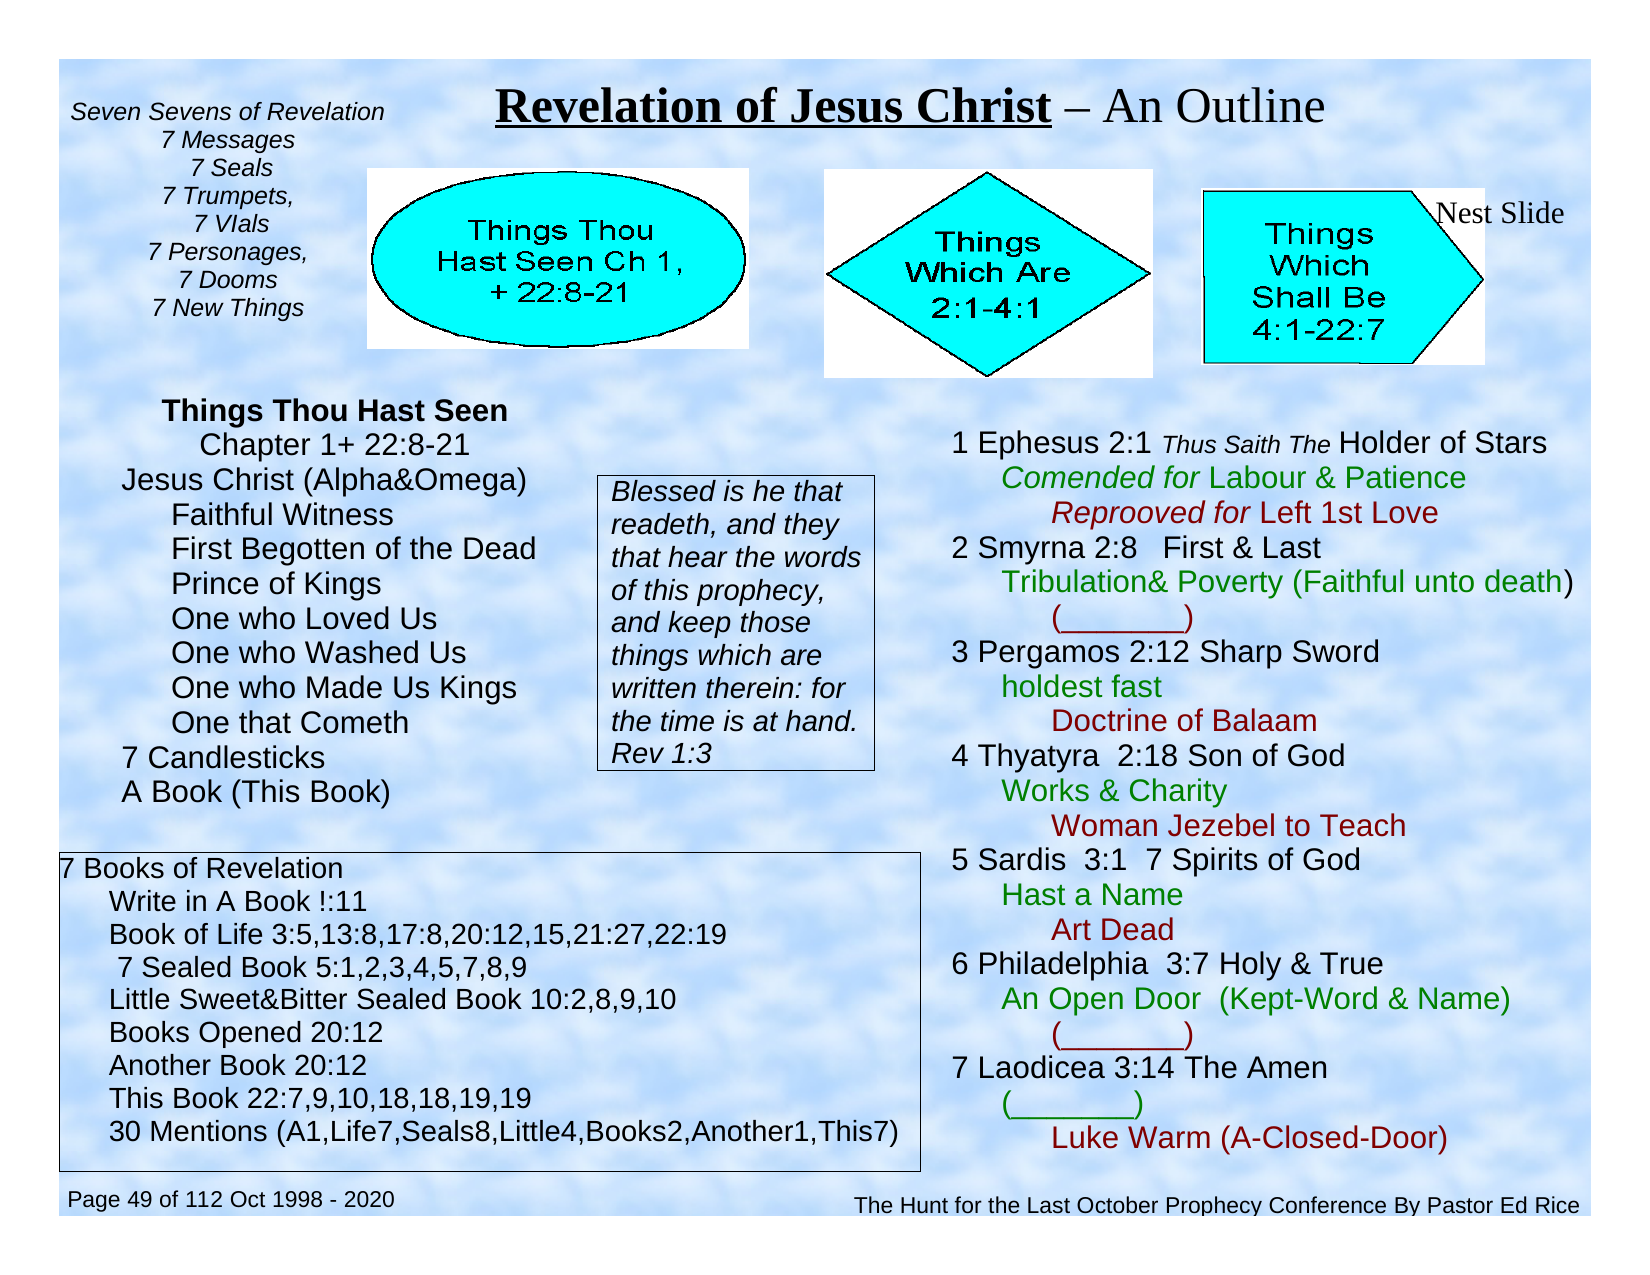

Revelation of Jesus Christ – An Outline
Seven Sevens of Revelation
7 Messages
 7 Seals
7 Trumpets,
 7 VIals
7 Personages,
7 Dooms
 7 New Things
Nest Slide
Things Thou Hast Seen Chapter 1+ 22:8-21
Jesus Christ (Alpha&Omega)
Faithful Witness
First Begotten of the Dead
Prince of Kings
One who Loved Us
One who Washed Us
One who Made Us Kings
One that Cometh
7 Candlesticks
A Book (This Book)
1 Ephesus 2:1 Thus Saith The Holder of Stars
Comended for Labour & Patience
Reprooved for Left 1st Love
2 Smyrna 2:8 First & Last
Tribulation& Poverty (Faithful unto death)
(_______)
3 Pergamos 2:12 Sharp Sword
holdest fast
Doctrine of Balaam
4 Thyatyra 2:18 Son of God
Works & Charity
Woman Jezebel to Teach
5 Sardis 3:1 7 Spirits of God
Hast a Name
Art Dead
6 Philadelphia 3:7 Holy & True
An Open Door (Kept-Word & Name)
(_______)
7 Laodicea 3:14 The Amen
(_______)
Luke Warm (A-Closed-Door)
Blessed is he that readeth, and they that hear the words of this prophecy, and keep those things which are written therein: for the time is at hand. Rev 1:3
7 Books of Revelation
Write in A Book !:11
Book of Life 3:5,13:8,17:8,20:12,15,21:27,22:19
 7 Sealed Book 5:1,2,3,4,5,7,8,9
Little Sweet&Bitter Sealed Book 10:2,8,9,10
Books Opened 20:12
Another Book 20:12
This Book 22:7,9,10,18,18,19,19
30 Mentions (A1,Life7,Seals8,Little4,Books2,Another1,This7)